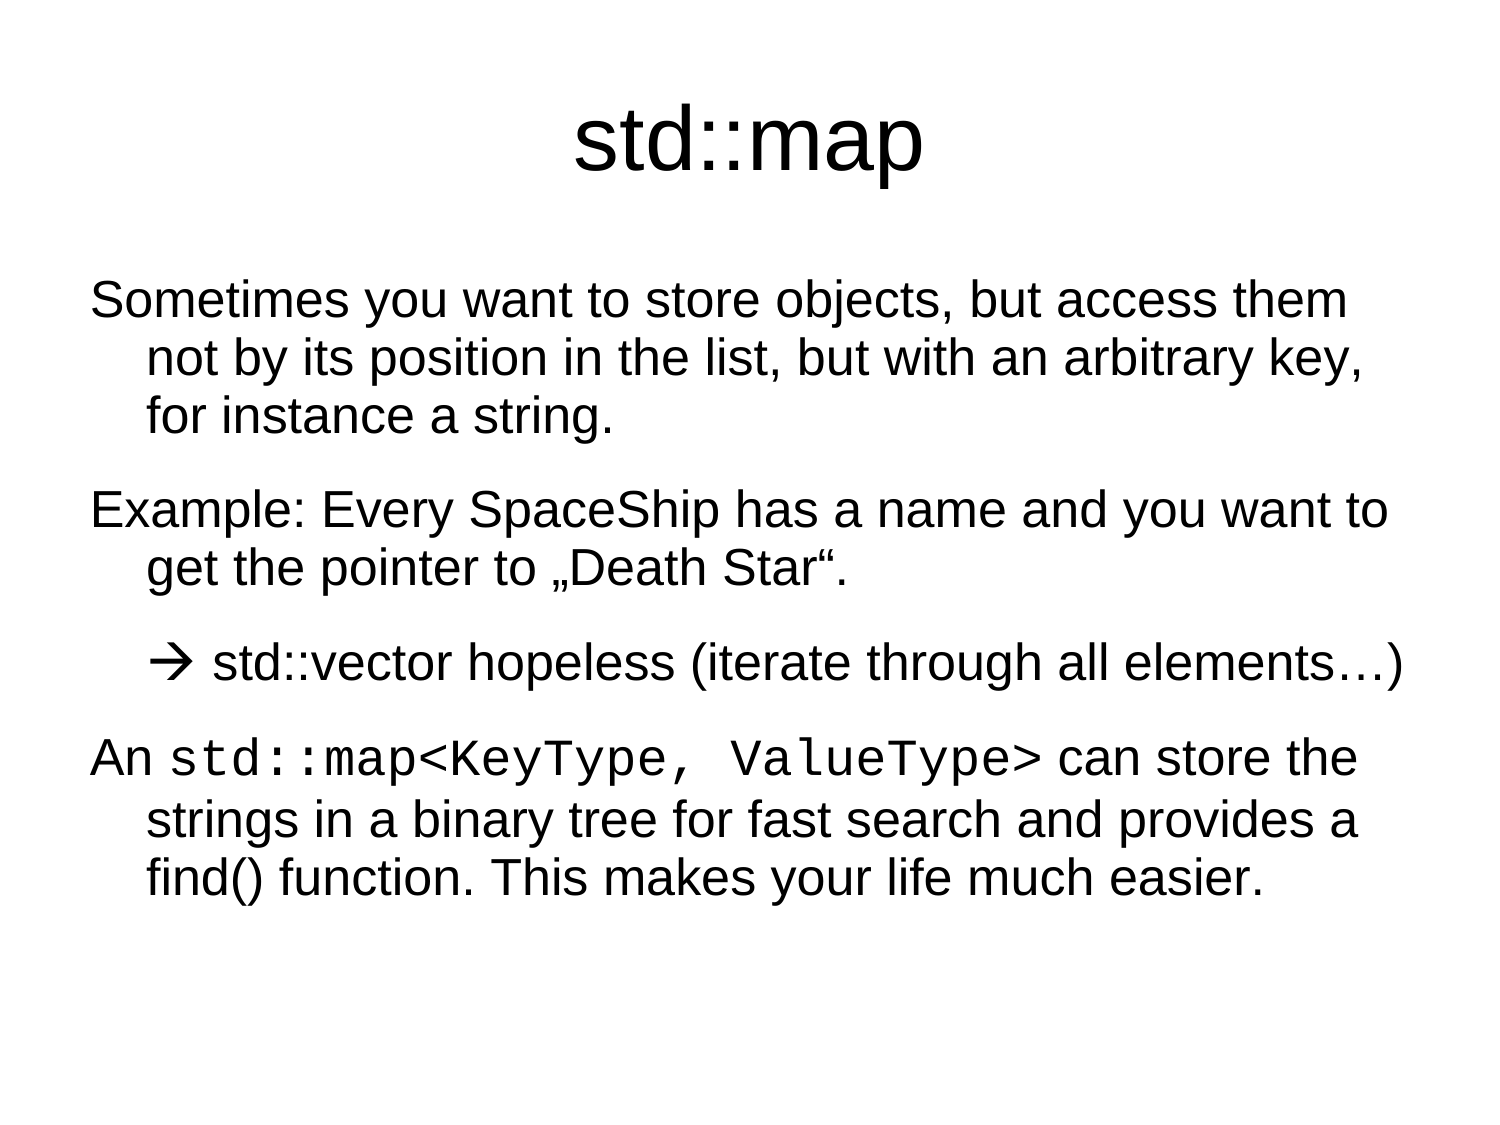

# std::map
Sometimes you want to store objects, but access them not by its position in the list, but with an arbitrary key, for instance a string.
Example: Every SpaceShip has a name and you want to get the pointer to „Death Star“.
	 std::vector hopeless (iterate through all elements…)
An std::map<KeyType, ValueType> can store the strings in a binary tree for fast search and provides a find() function. This makes your life much easier.